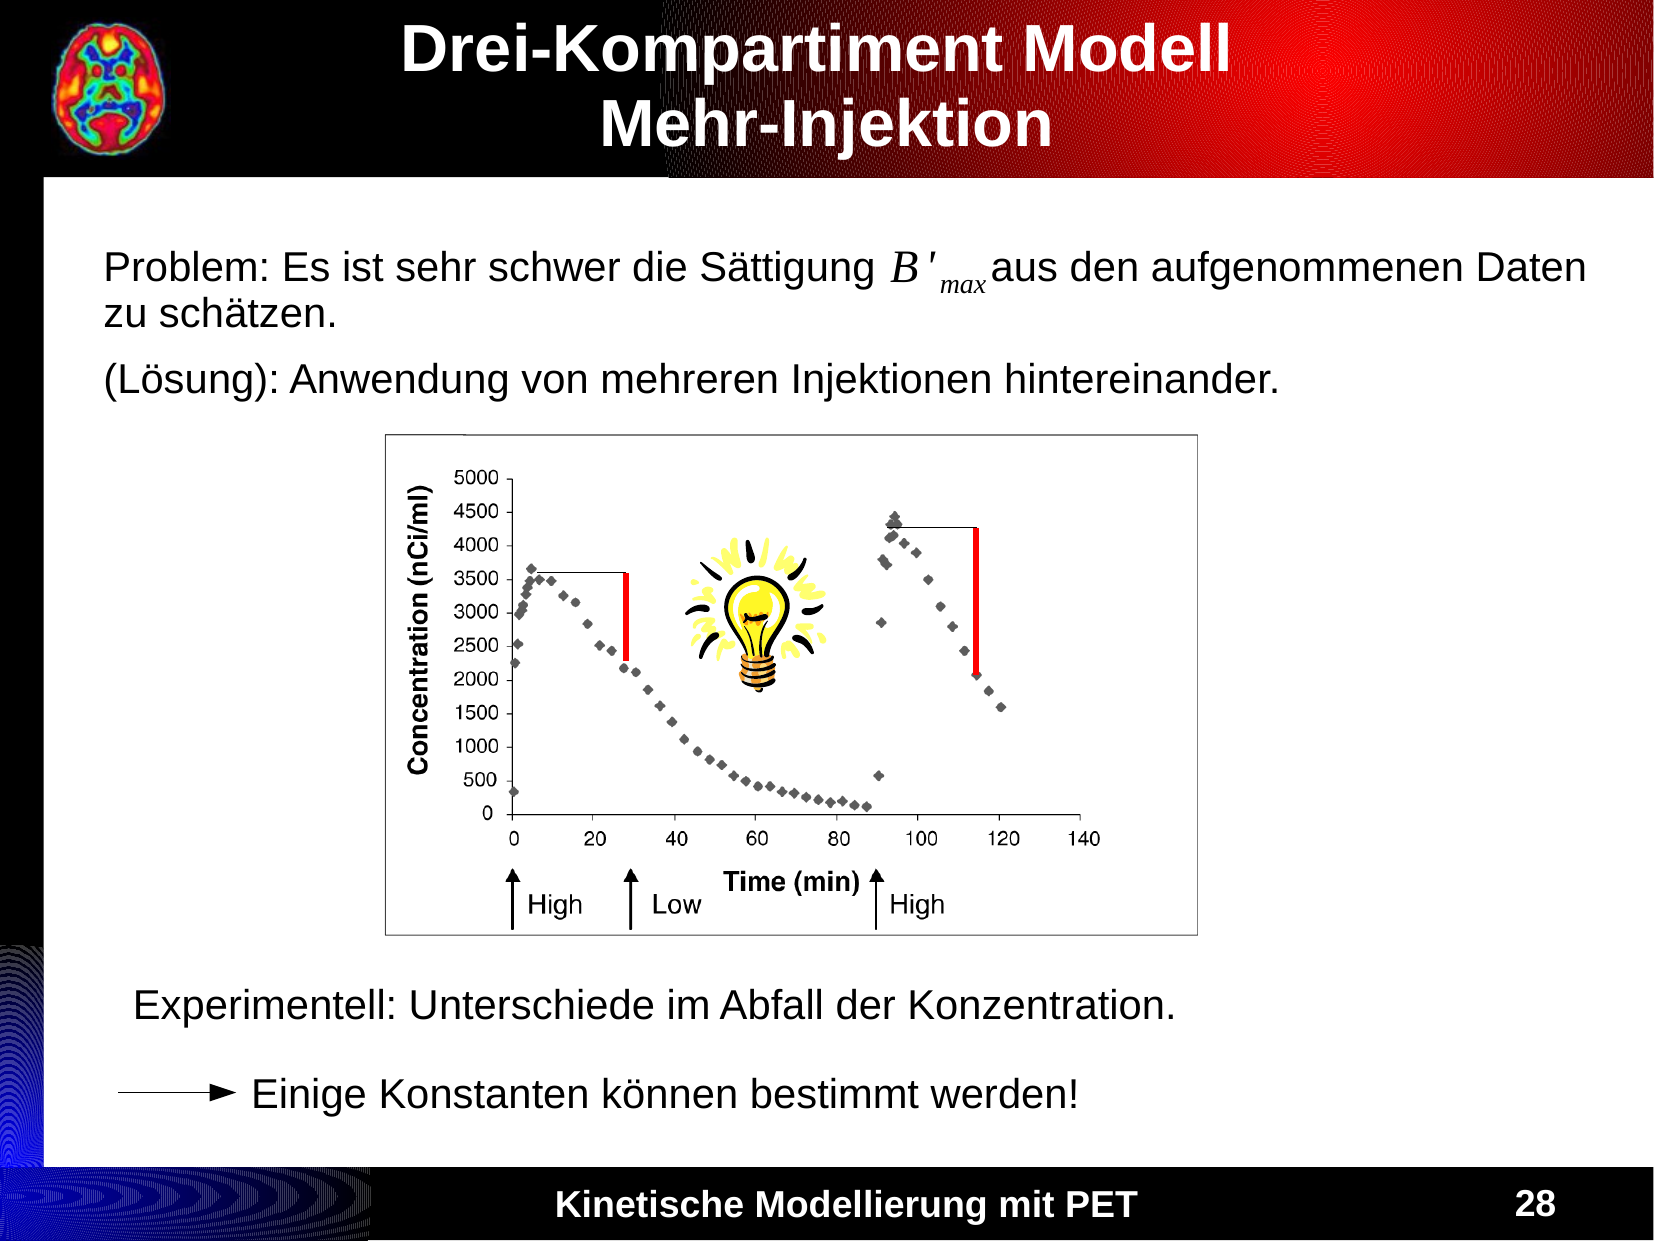

# Drei-Kompartiment Modell Mehr-Injektion
Problem: Es ist sehr schwer die Sättigung aus den aufgenommenen Daten zu schätzen.
(Lösung): Anwendung von mehreren Injektionen hintereinander.
Experimentell: Unterschiede im Abfall der Konzentration.
Einige Konstanten können bestimmt werden!
Kinetische Modellierung mit PET